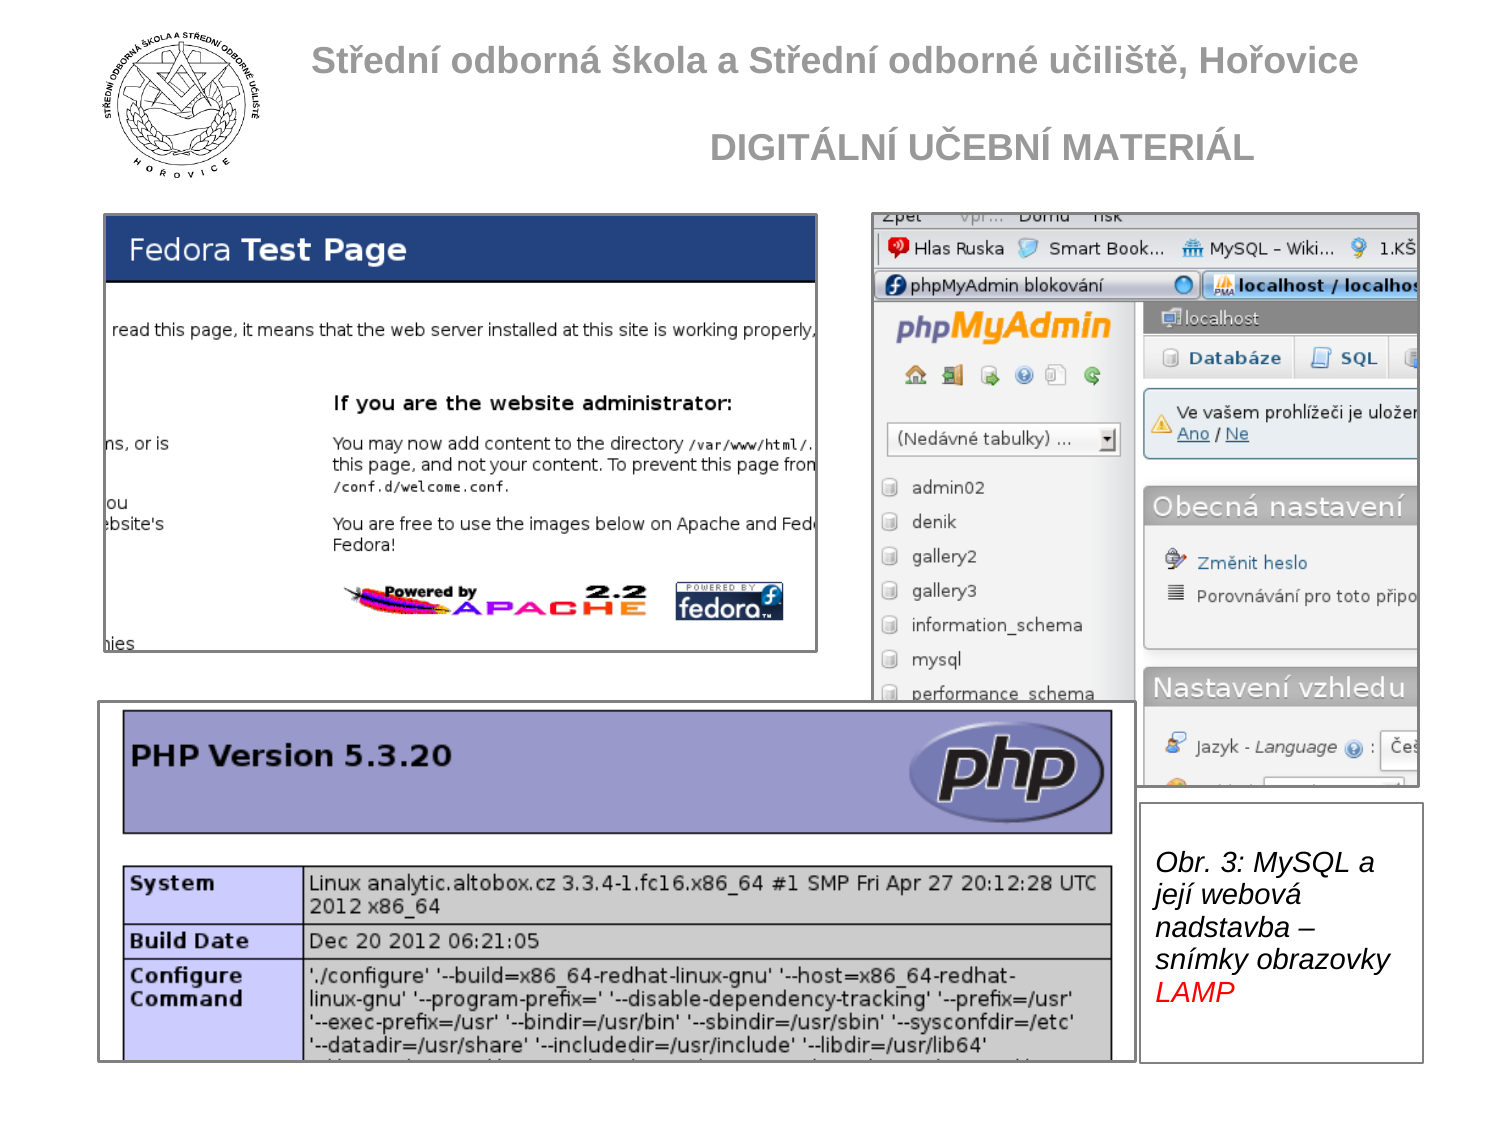

Obr. 3: MySQL a její webová nadstavba – snímky obrazovky
LAMP